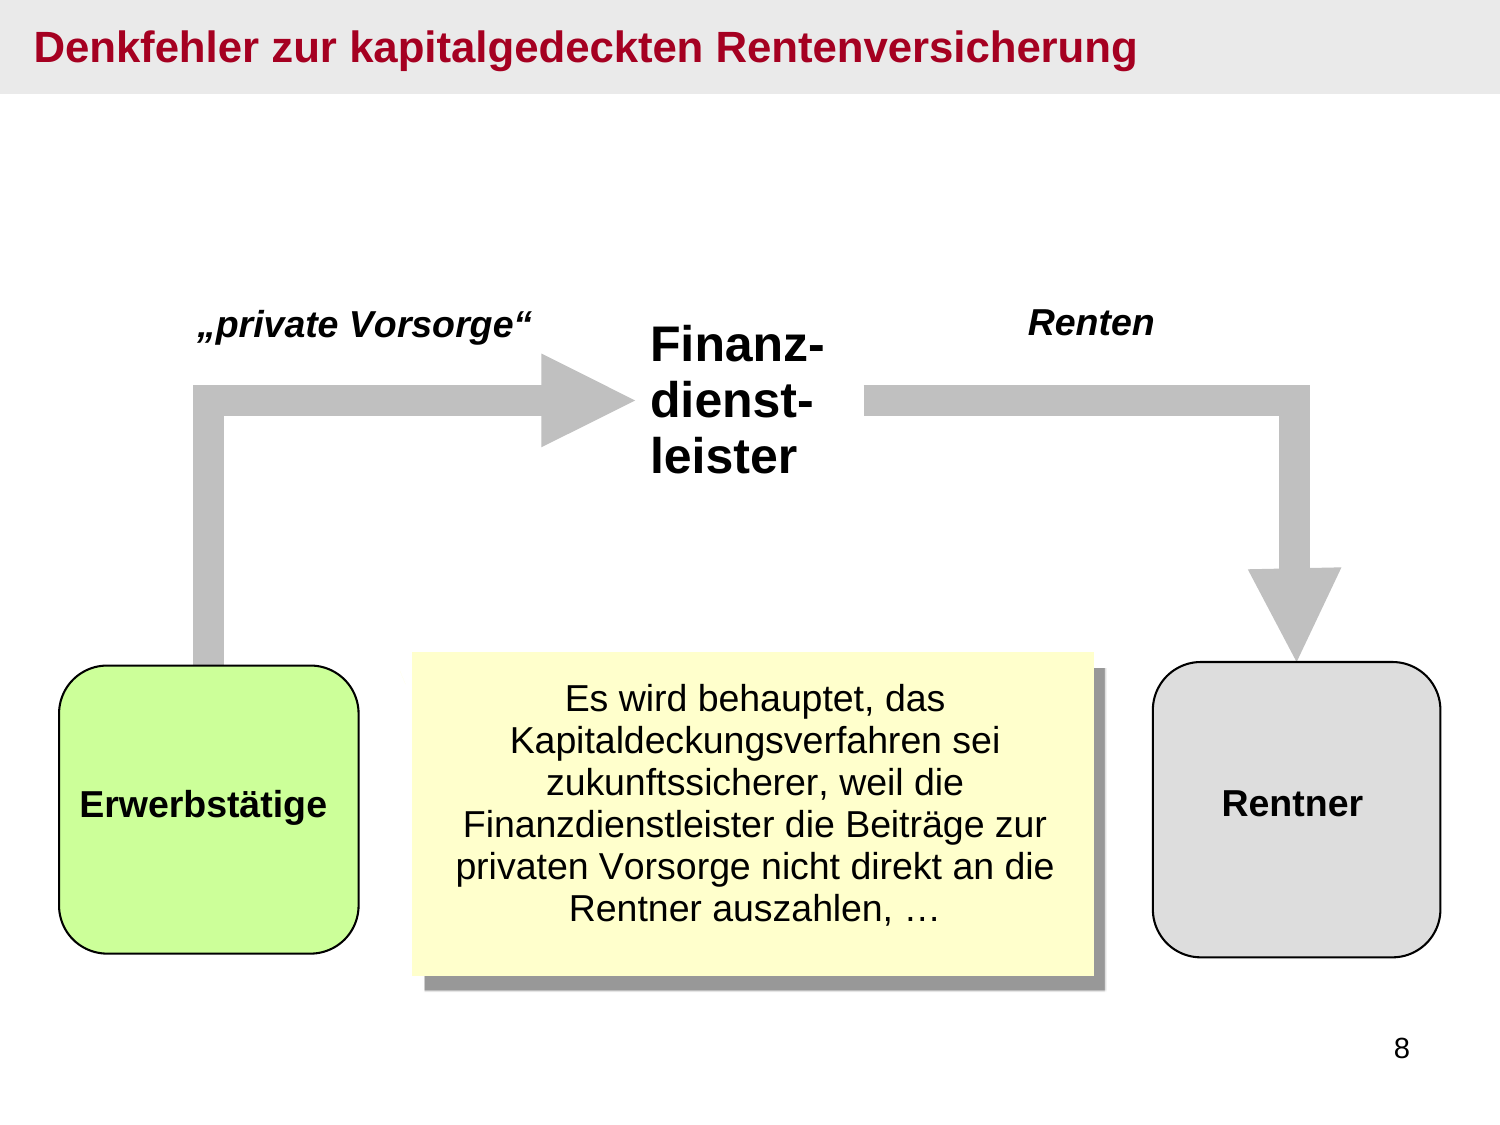

Denkfehler zur kapitalgedeckten Rentenversicherung
Renten
„private Vorsorge“
Finanz-
dienst-
leister
 Rentner
Erwerbstätige
Es wird behauptet, das Kapitaldeckungsverfahren sei zukunftssicherer, weil die Finanzdienstleister die Beiträge zur privaten Vorsorge nicht direkt an die Rentner auszahlen, …
8